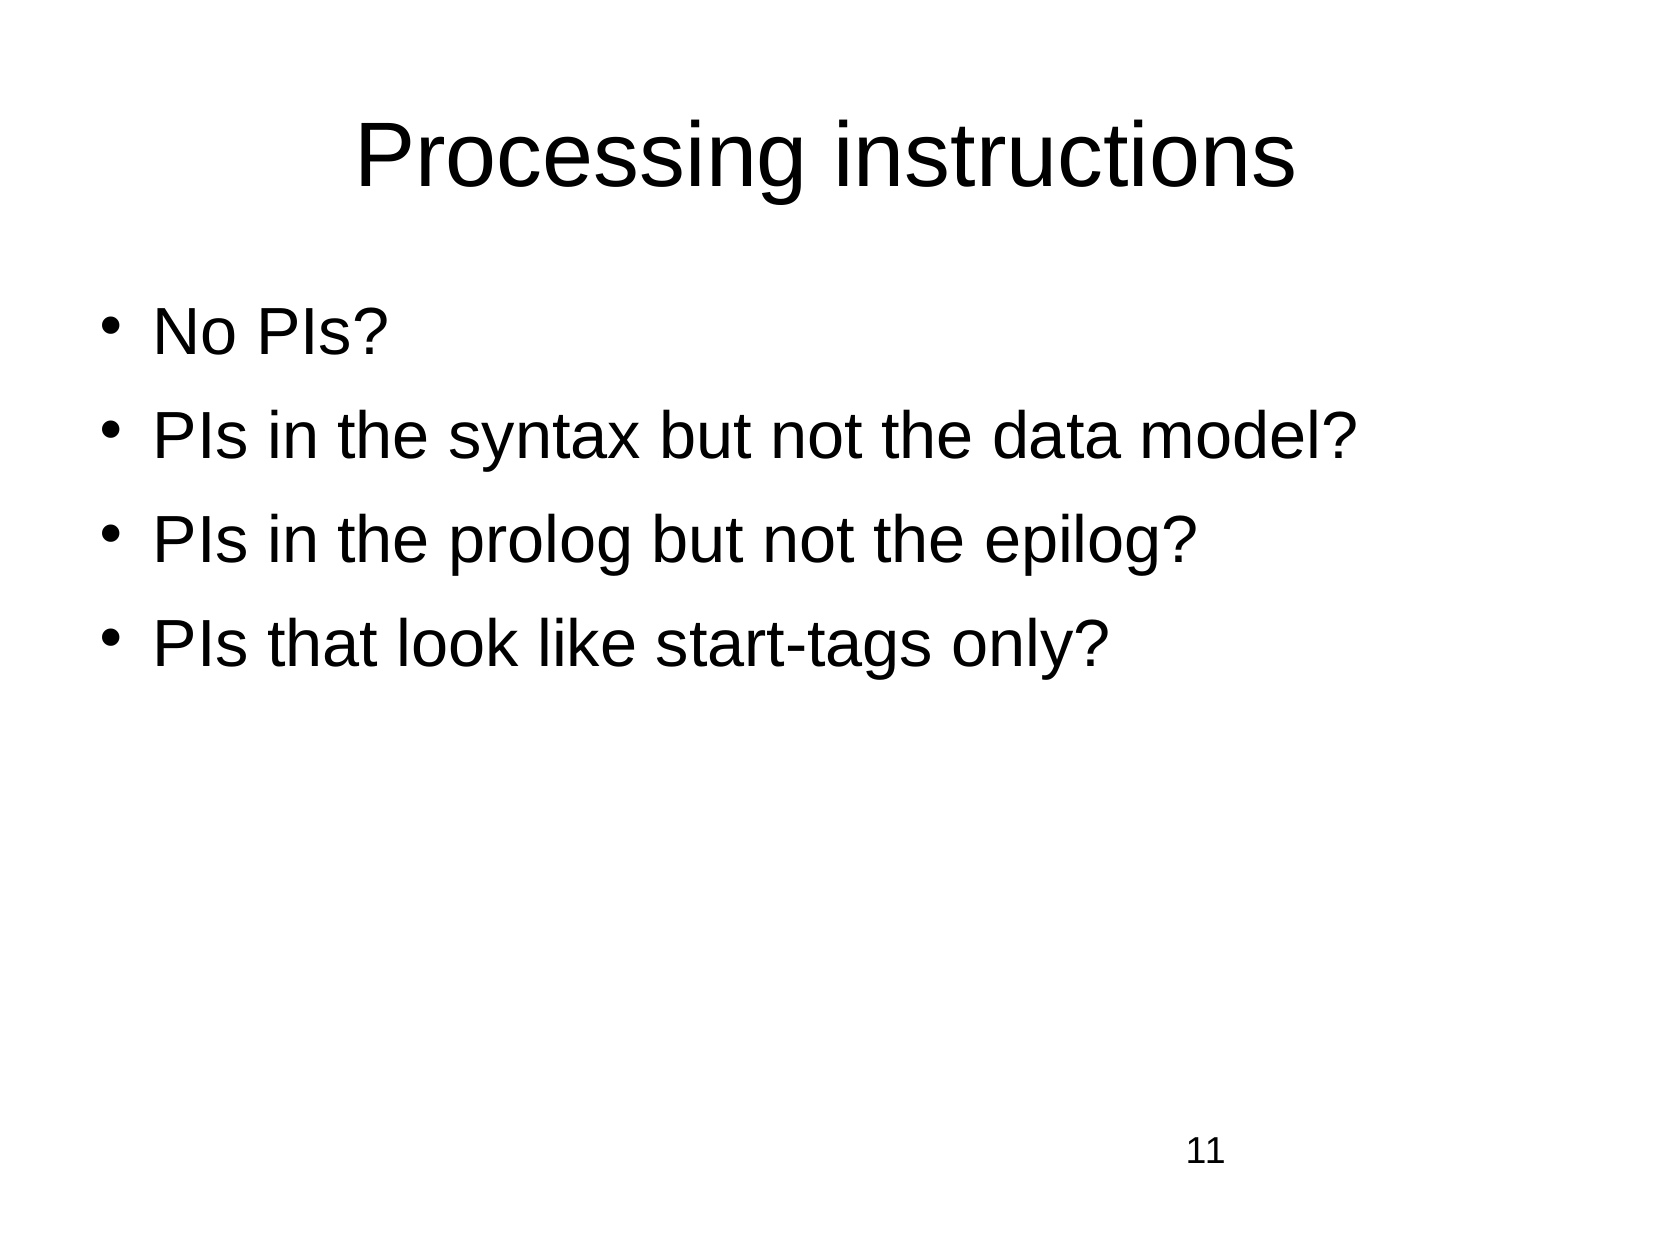

# Processing instructions
No PIs?
PIs in the syntax but not the data model?
PIs in the prolog but not the epilog?
PIs that look like start-tags only?
11